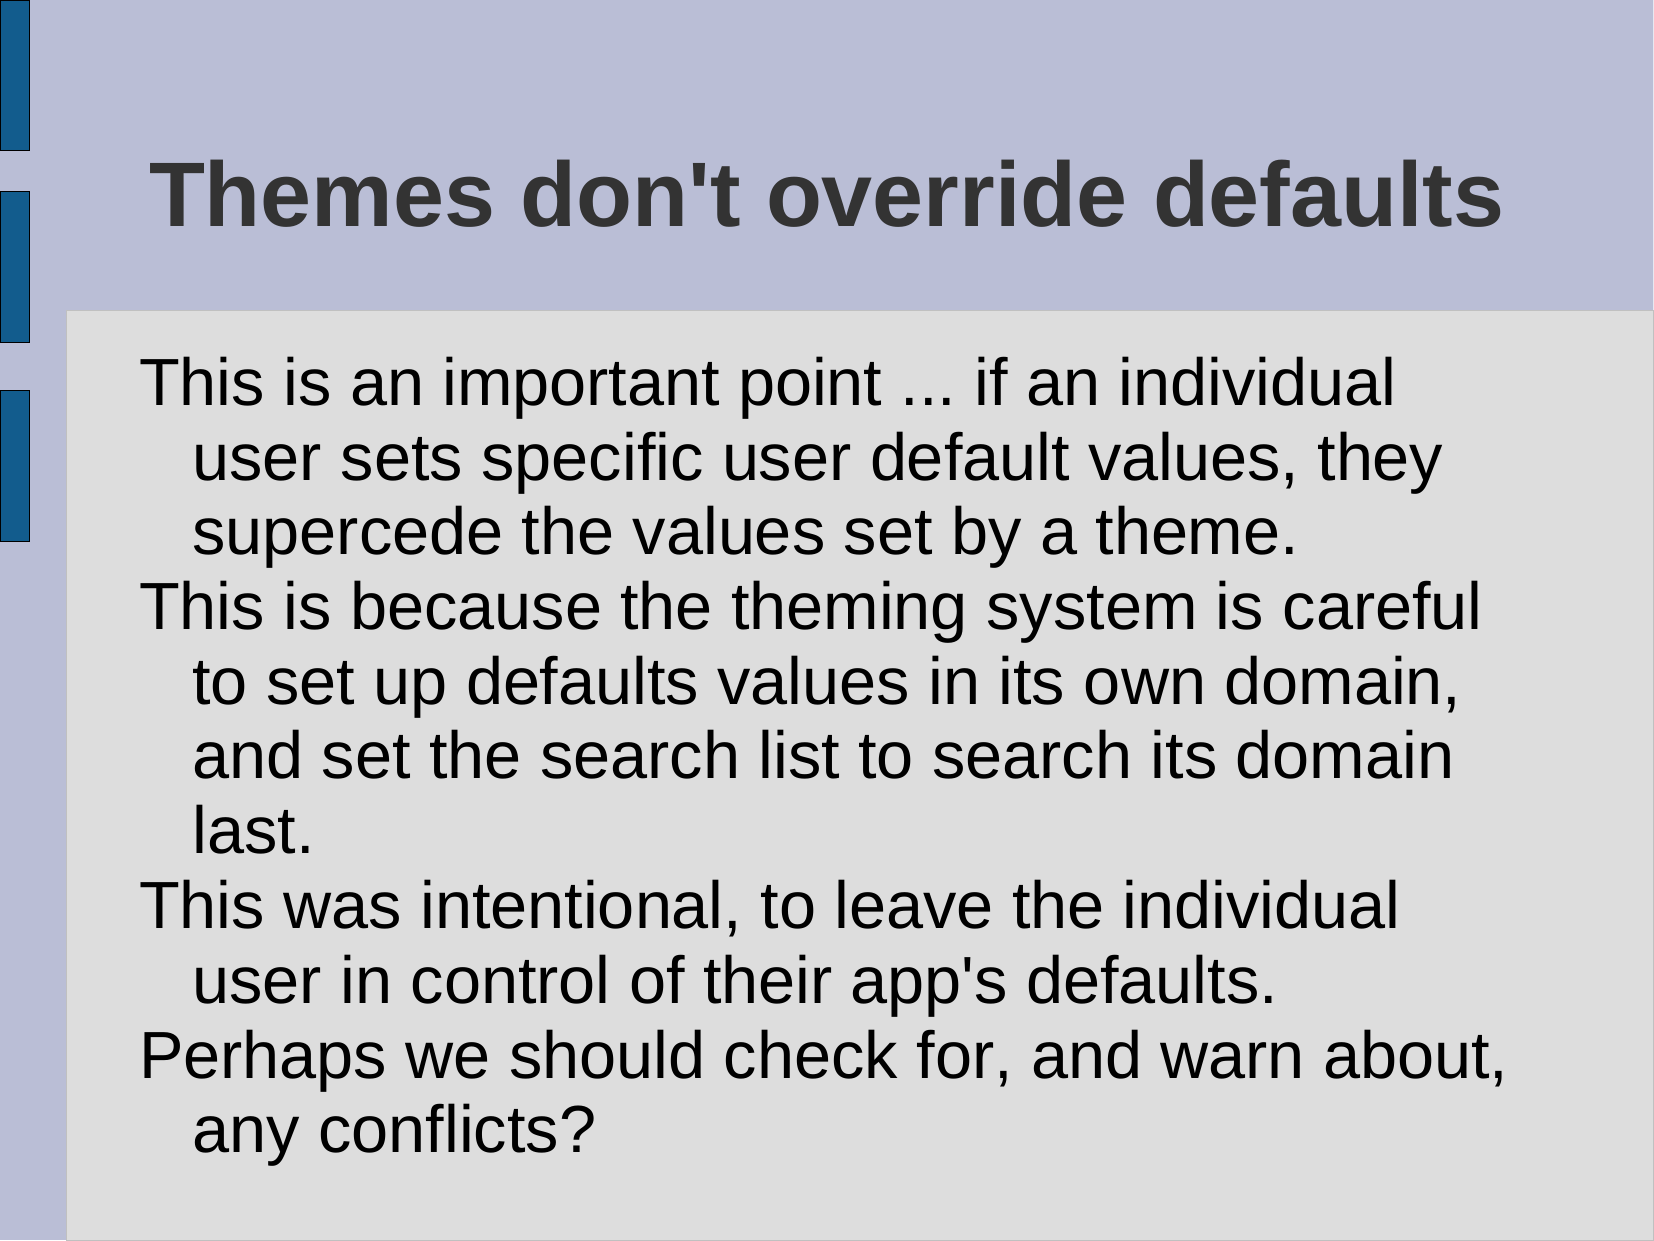

# Themes don't override defaults
This is an important point ... if an individual user sets specific user default values, they supercede the values set by a theme.
This is because the theming system is careful to set up defaults values in its own domain, and set the search list to search its domain last.
This was intentional, to leave the individual user in control of their app's defaults.
Perhaps we should check for, and warn about, any conflicts?